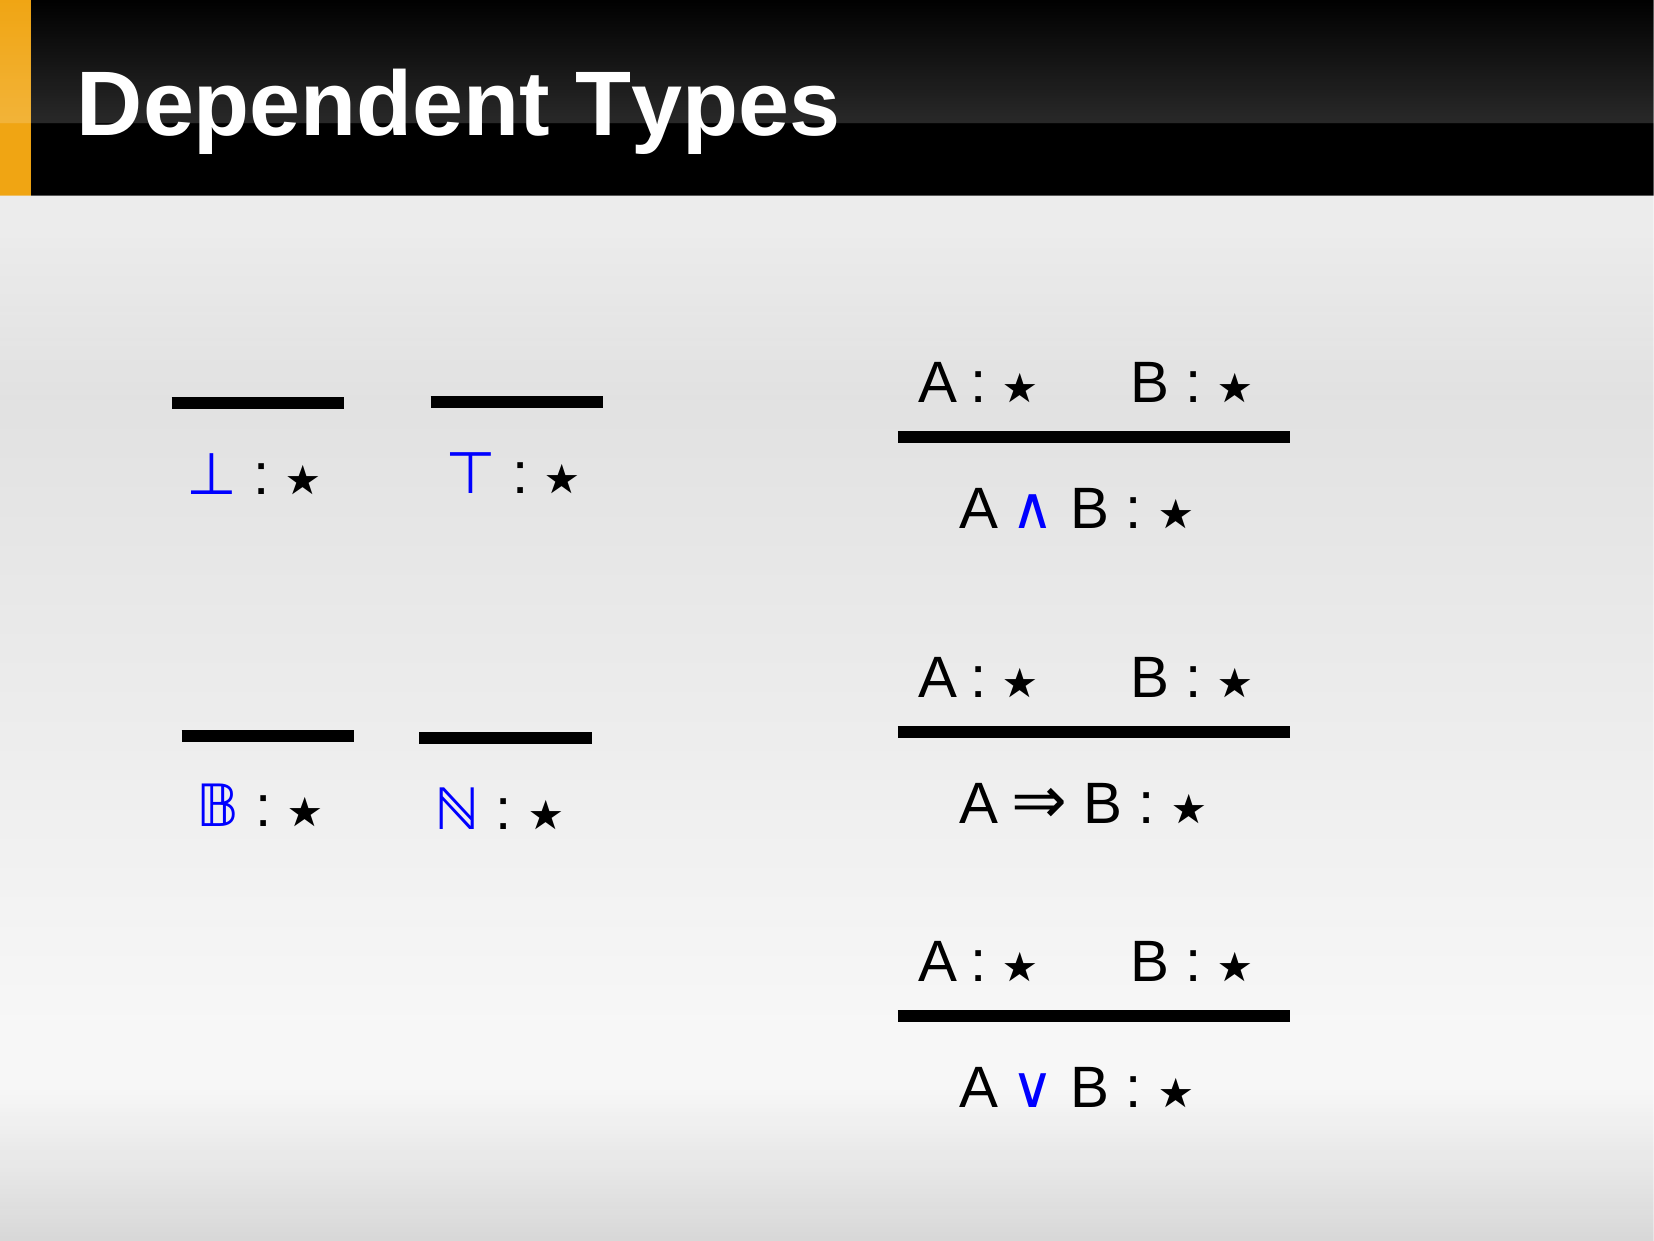

# Dependent Types
A : ★ B : ★
⊤ : ★
⊥ : ★
A ∧ B : ★
A : ★ B : ★
A ⇒ B : ★
𝔹 : ★
ℕ : ★
A : ★ B : ★
A ∨ B : ★